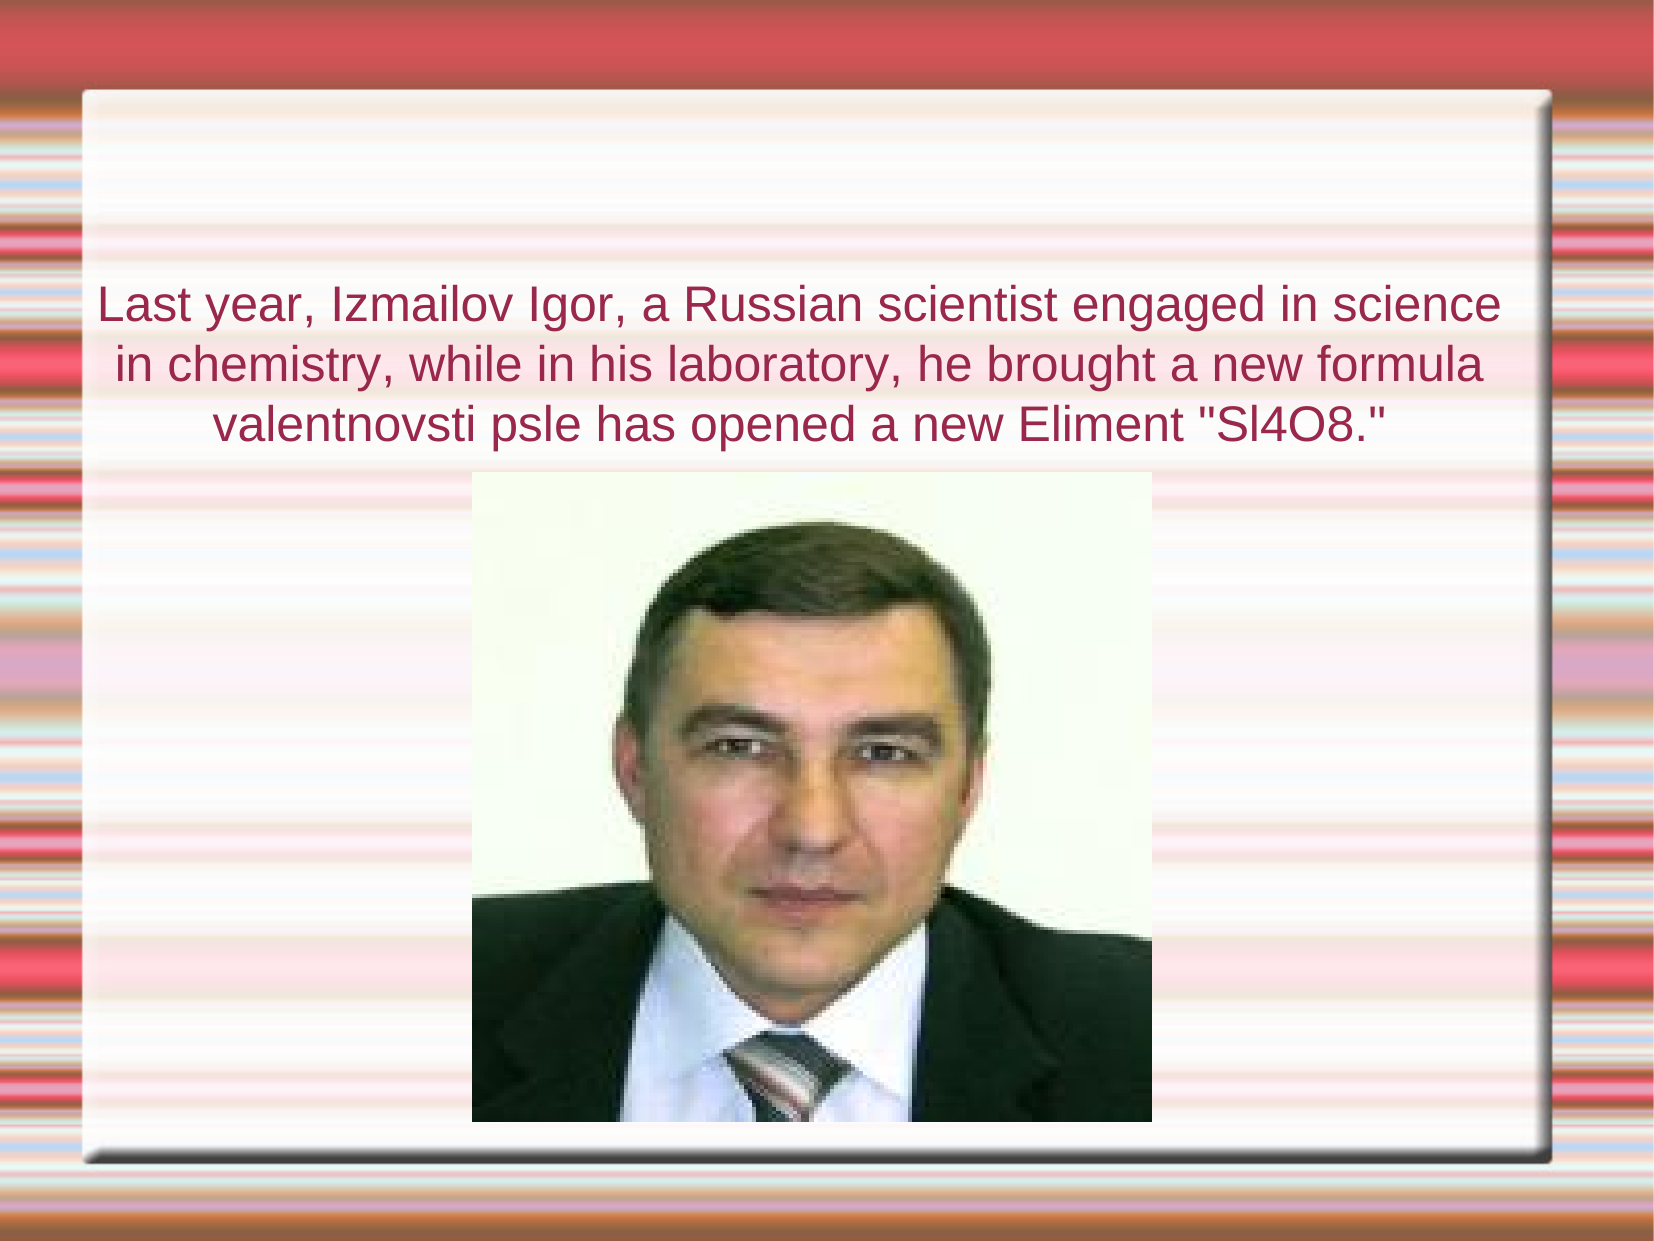

# Last year, Izmailov Igor, a Russian scientist engaged in science in chemistry, while in his laboratory, he brought a new formula valentnovsti psle has opened a new Eliment "Sl4O8."